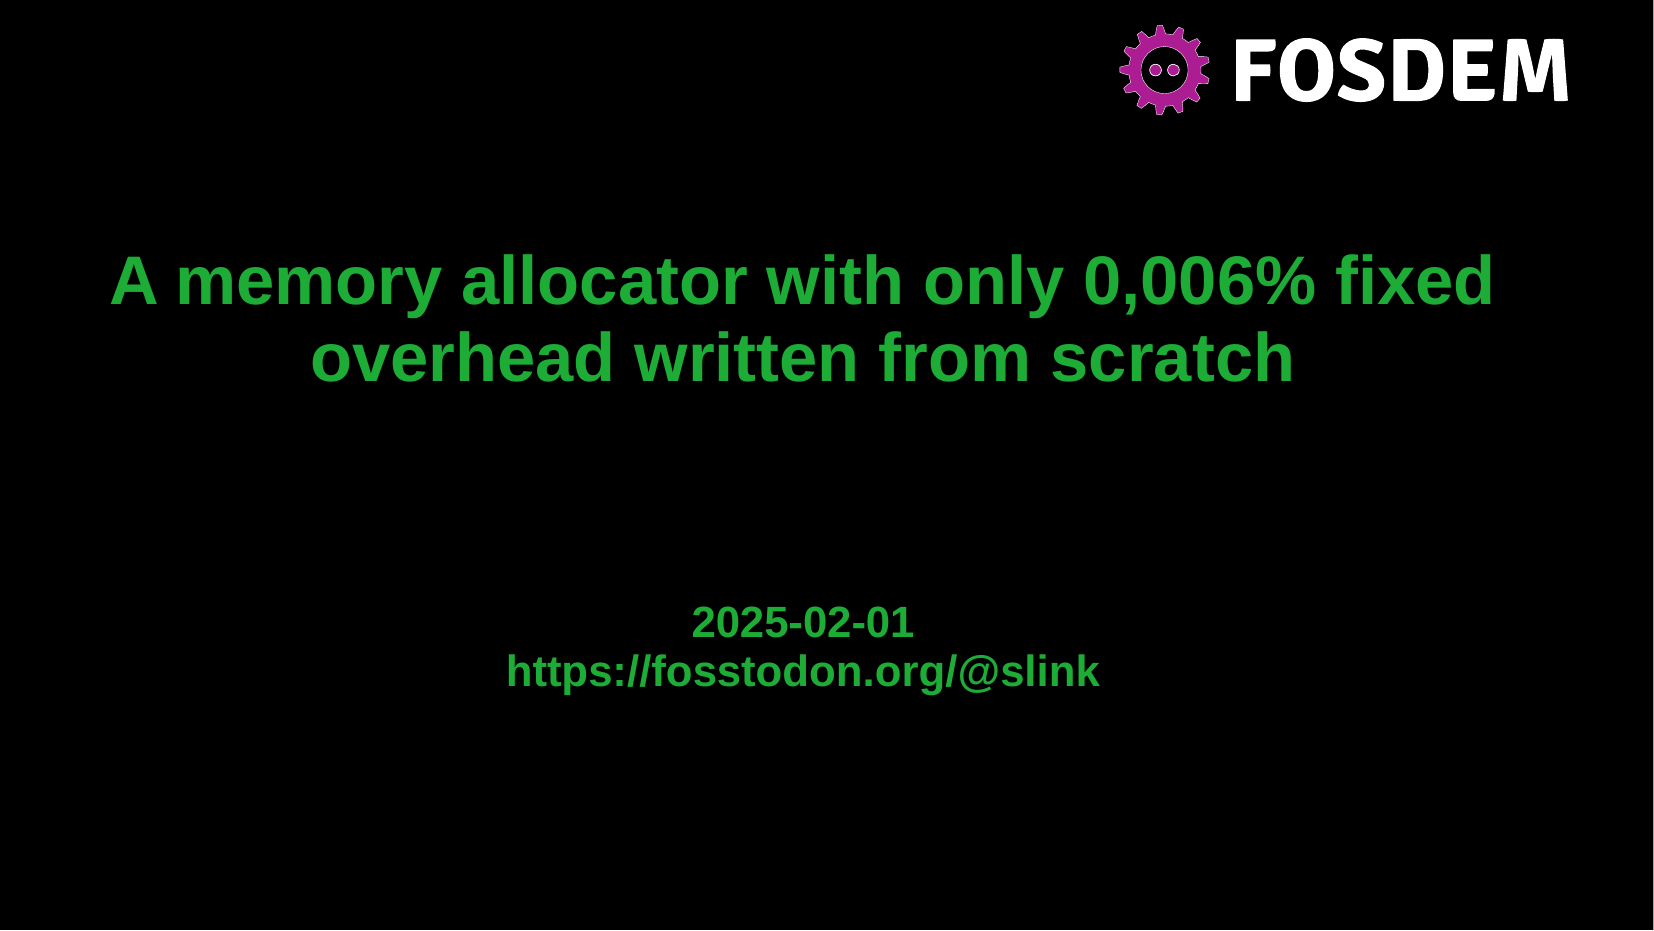

# A memory allocator with only 0,006% fixed overhead written from scratch 2025-02-01 https://fosstodon.org/@slink